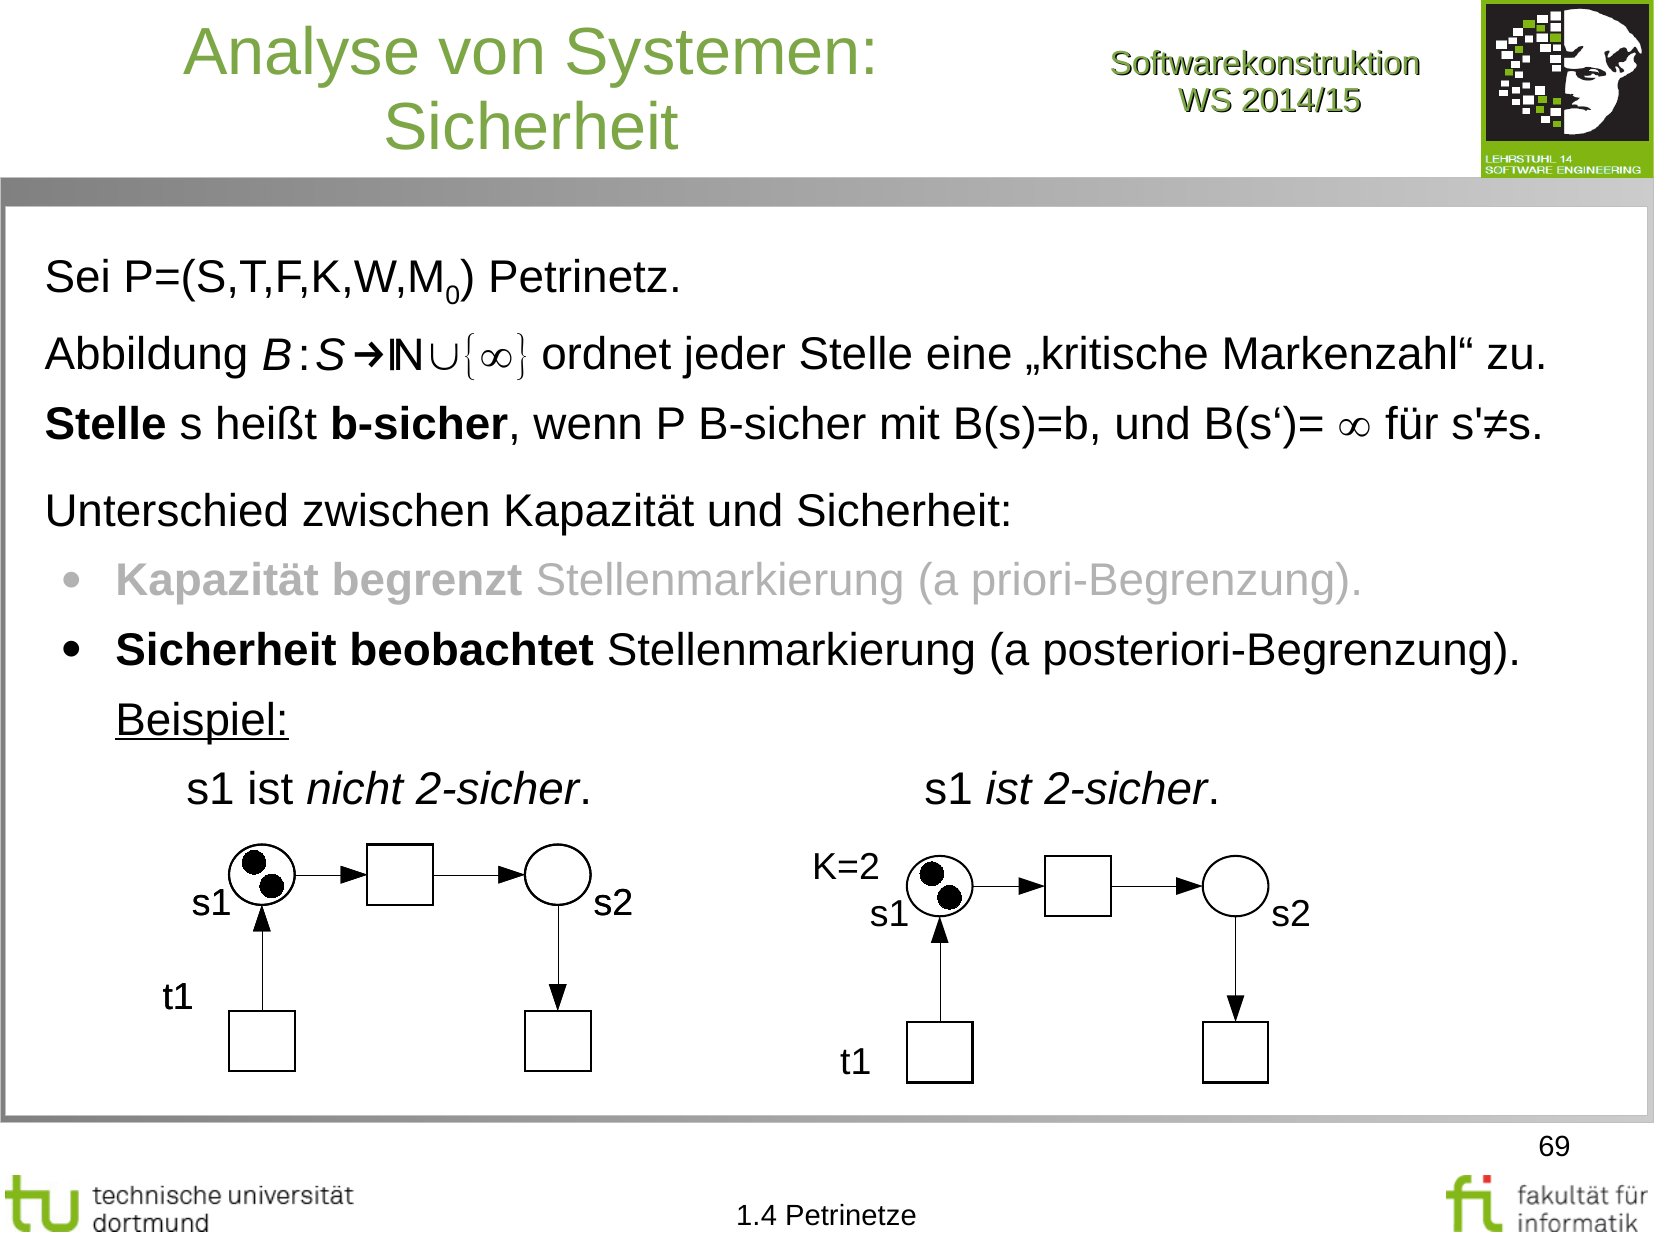

# Analyse von Systemen: Sicherheit
Sei P=(S,T,F,K,W,M0) Petrinetz.
Abbildung ordnet jeder Stelle eine „kritische Markenzahl“ zu.
Stelle s heißt b-sicher, wenn P B-sicher mit B(s)=b, und B(s‘)=  für s'≠s.
Unterschied zwischen Kapazität und Sicherheit:
Kapazität begrenzt Stellenmarkierung (a priori-Begrenzung).
Sicherheit beobachtet Stellenmarkierung (a posteriori-Begrenzung).
Beispiel:
s1 ist nicht 2-sicher.					s1 ist 2-sicher.
K=2
s1
s1
s2
s2
s1
s2
t1
t1
t1
69
1.4 Petrinetze